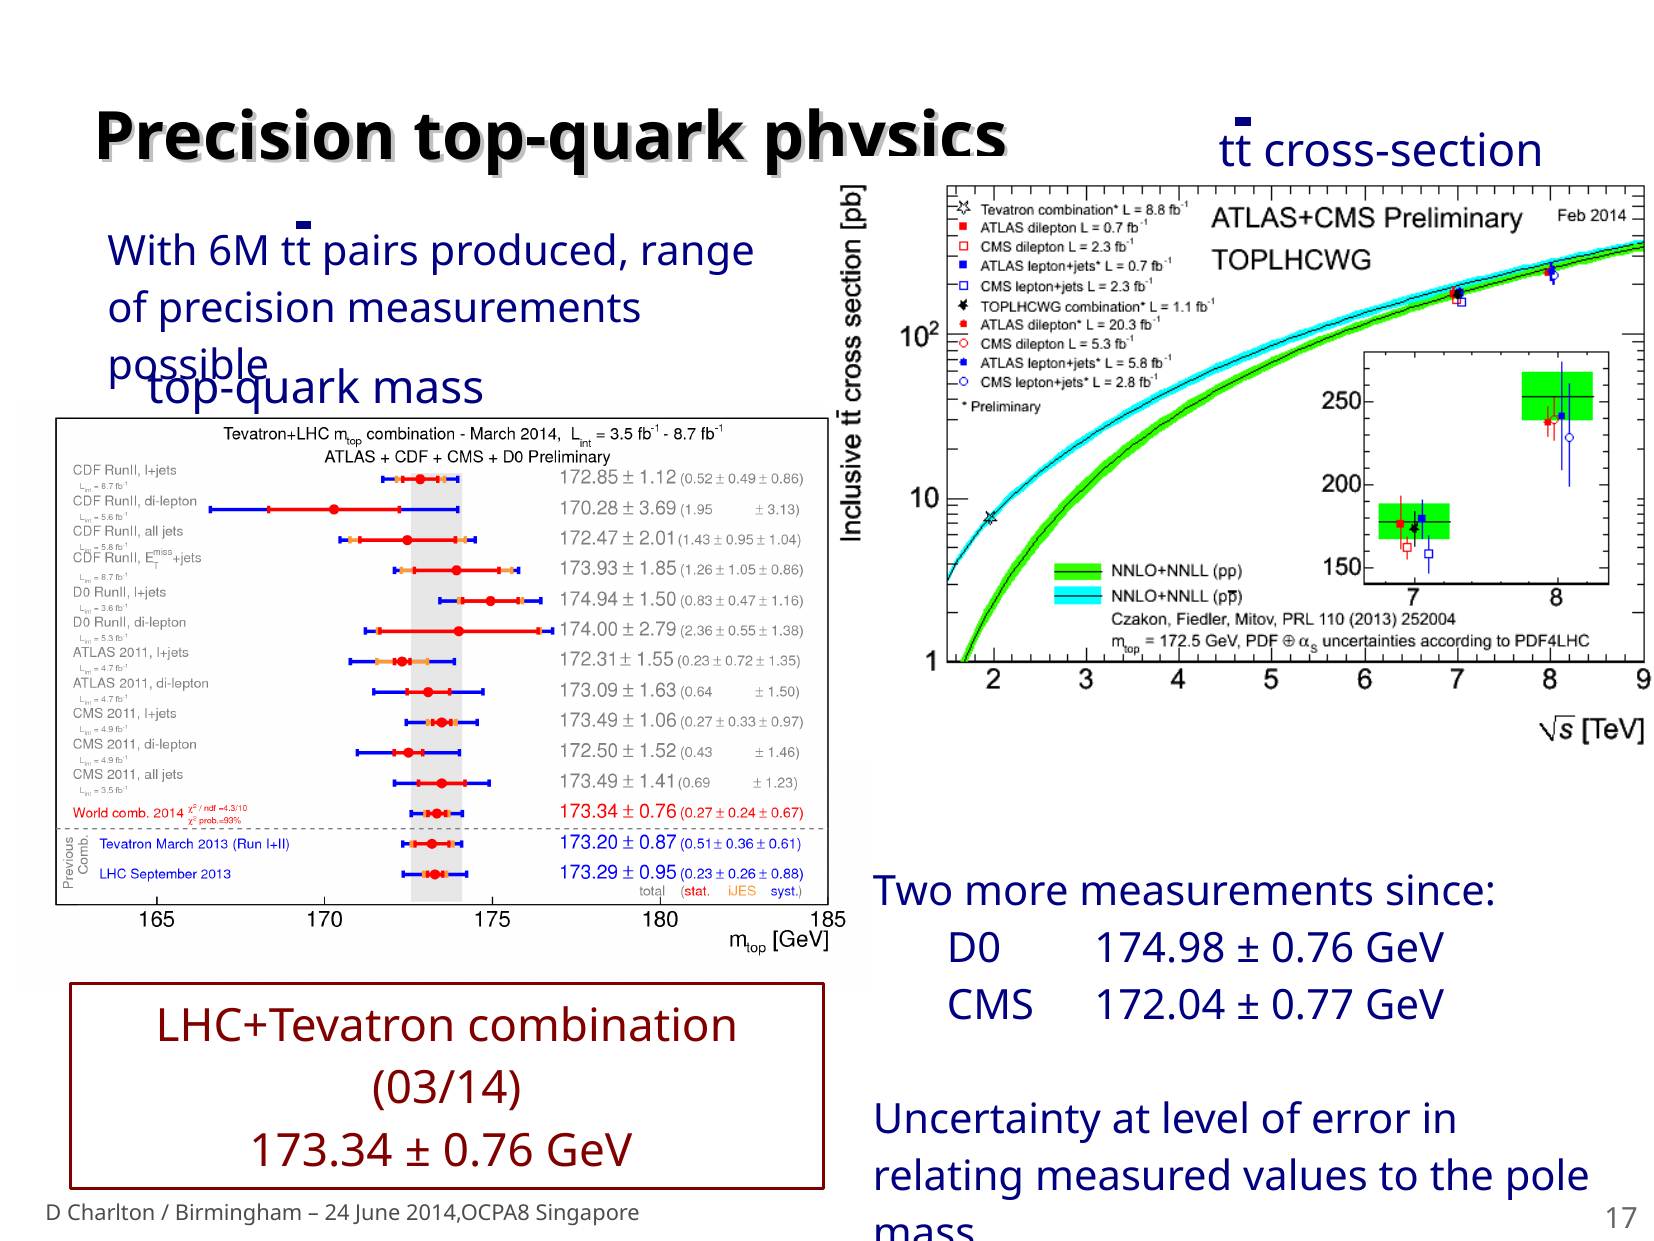

Precision top-quark physics
tt cross-section
With 6M tt pairs produced, range of precision measurements possible
top-quark mass
Two more measurements since:
	D0		174.98 ± 0.76 GeV
	CMS	172.04 ± 0.77 GeV
Uncertainty at level of error in relating measured values to the pole mass
LHC+Tevatron combination (03/14)
173.34 ± 0.76 GeV